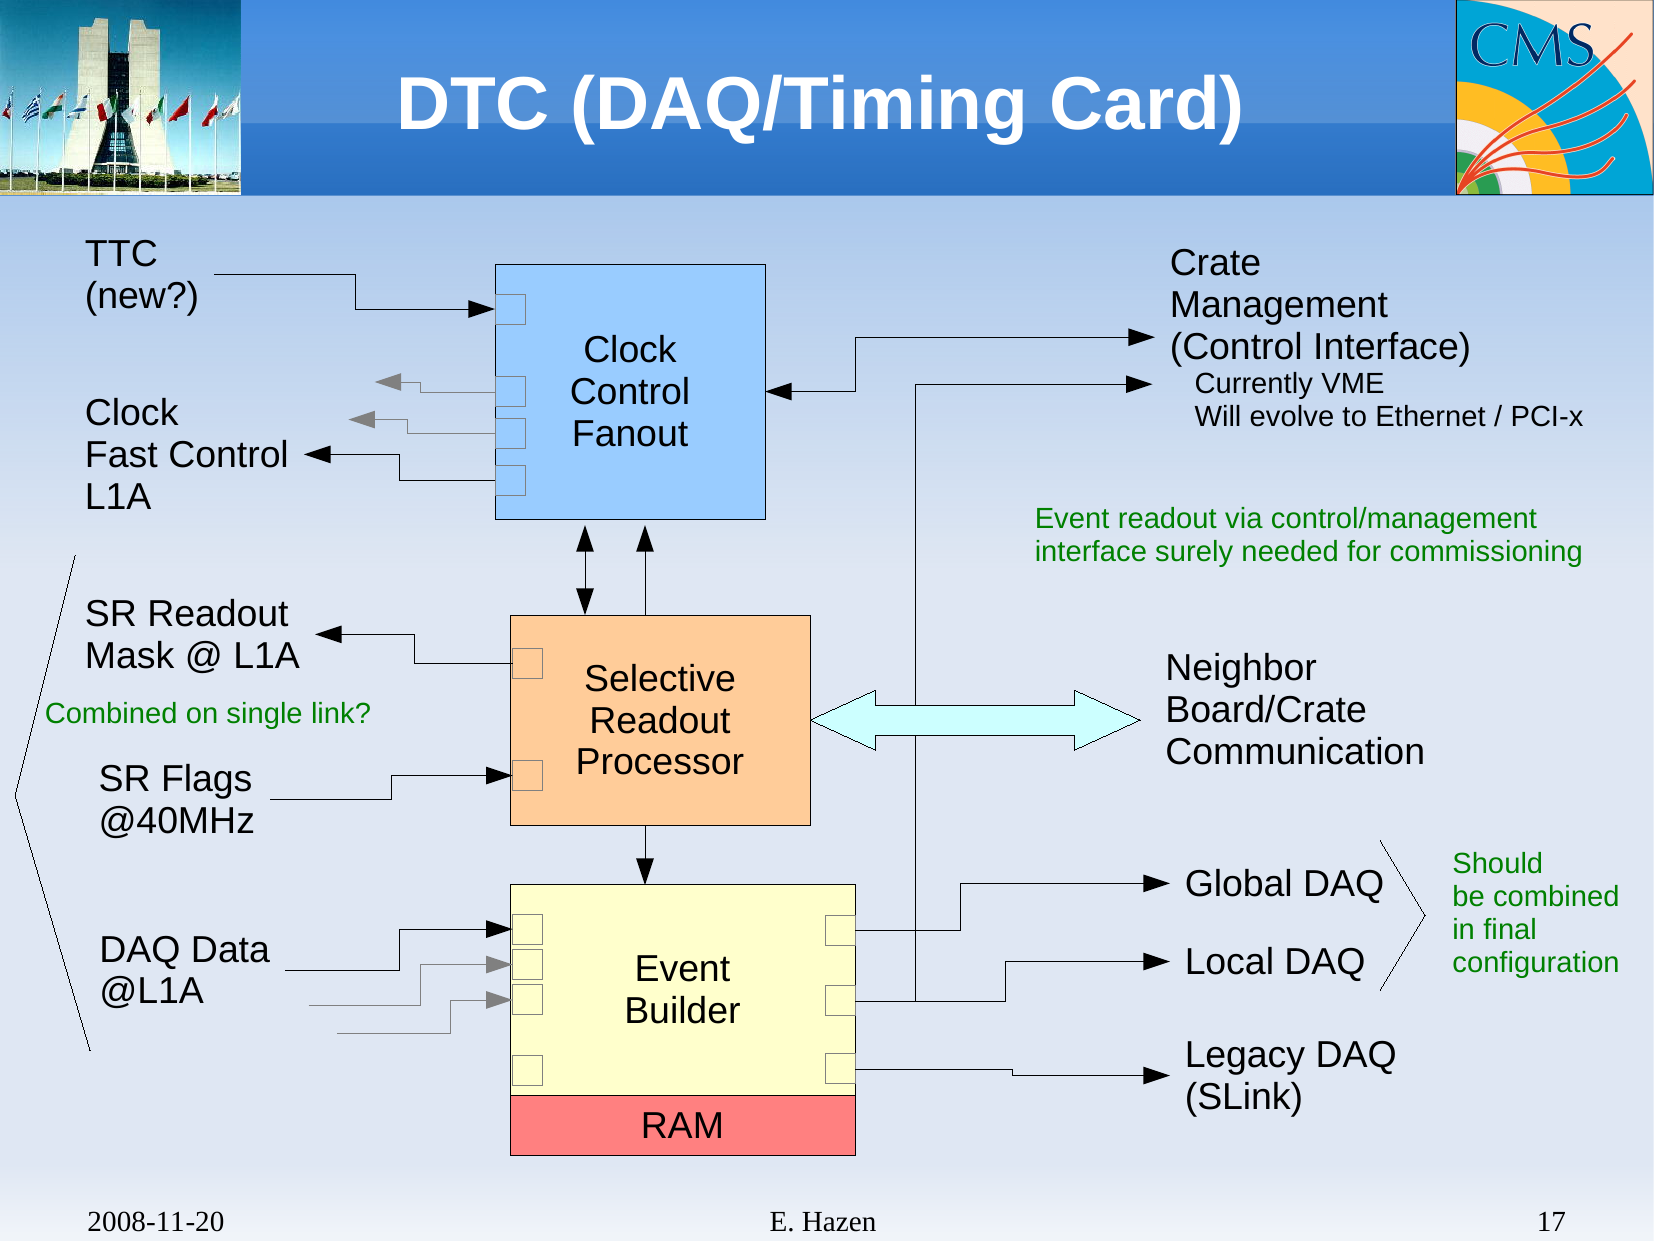

# DTC (DAQ/Timing Card)
TTC
(new?)
Crate
Management
(Control Interface)
 Currently VME
 Will evolve to Ethernet / PCI-x
Clock
Control
Fanout
Clock
Fast Control
L1A
Event readout via control/management
interface surely needed for commissioning
SR Readout
Mask @ L1A
Selective
Readout
Processor
Neighbor
Board/Crate
Communication
Combined on single link?
SR Flags
@40MHz
Should
be combined
in final
configuration
Global DAQ
Event
Builder
DAQ Data
@L1A
Local DAQ
Legacy DAQ
(SLink)
RAM
2008-11-20
E. Hazen
17